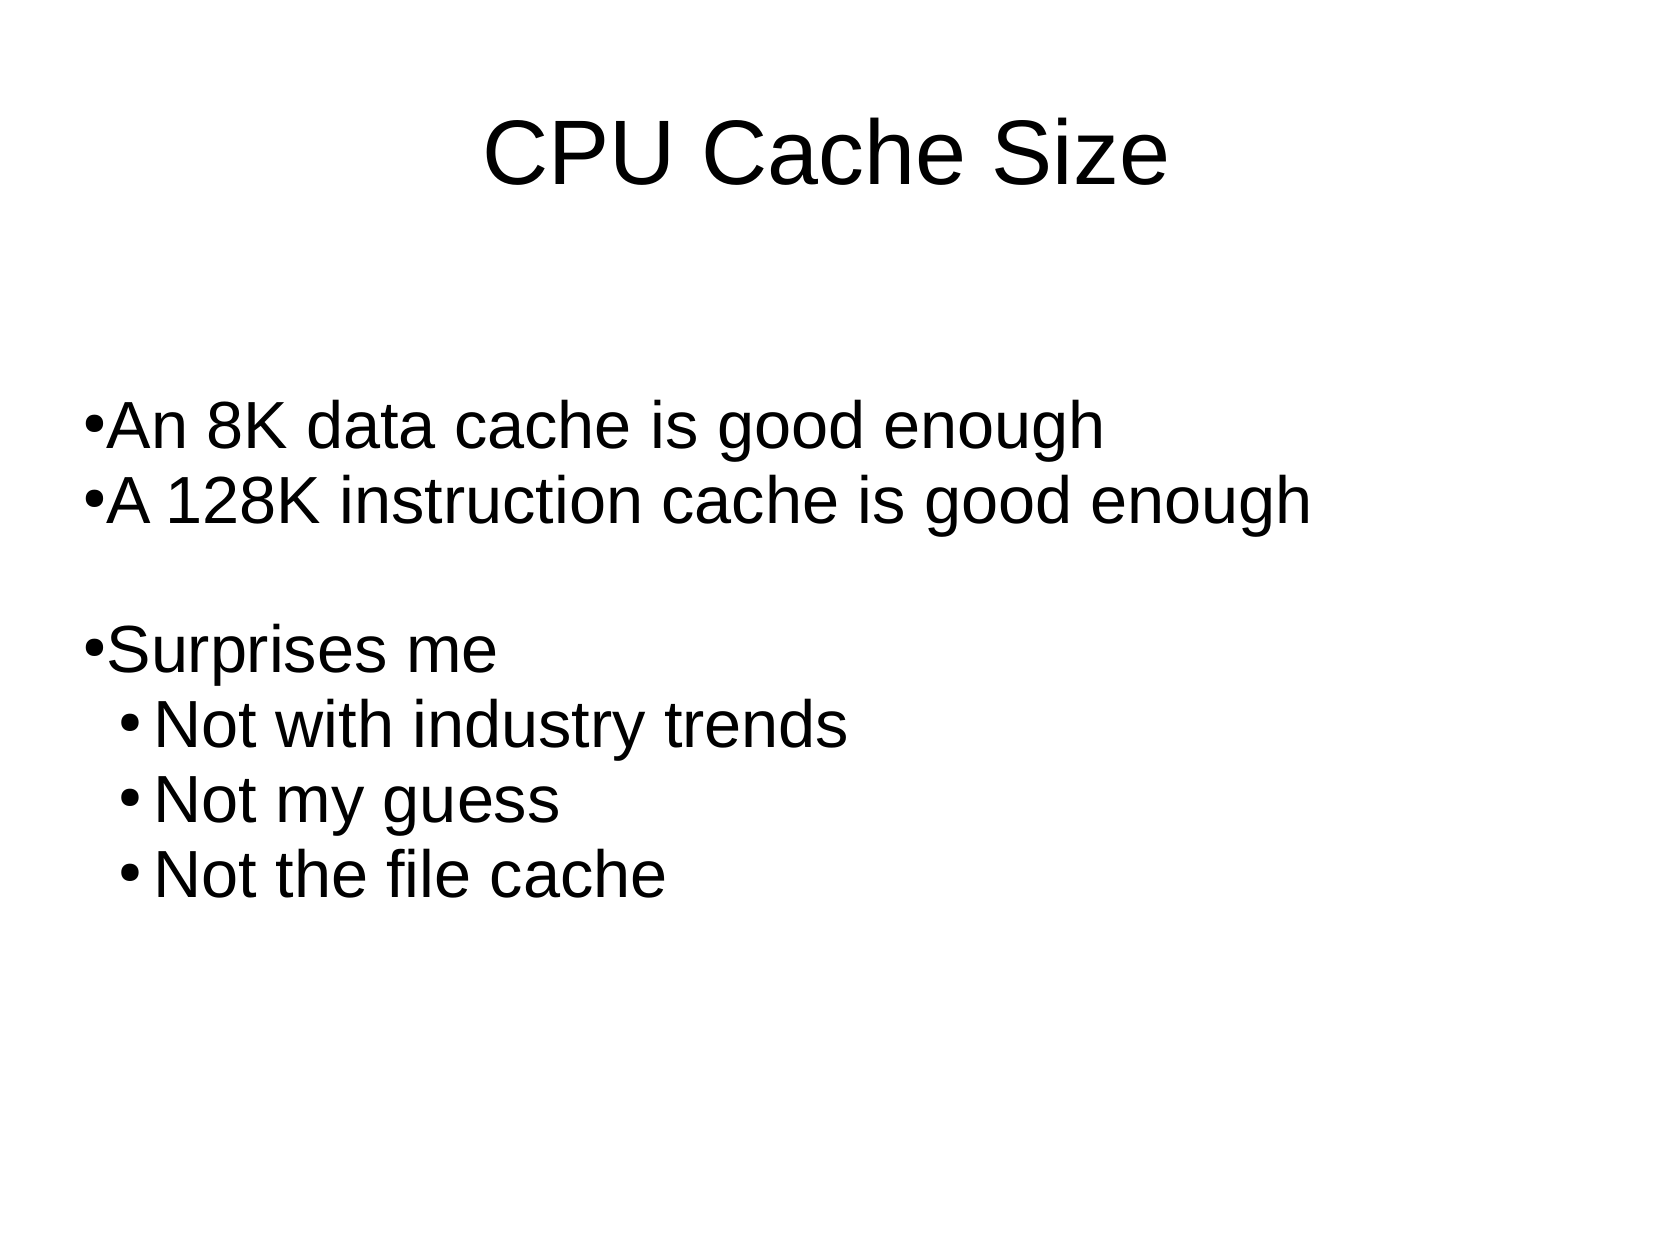

# CPU Cache Size
An 8K data cache is good enough
A 128K instruction cache is good enough
Surprises me
Not with industry trends
Not my guess
Not the file cache